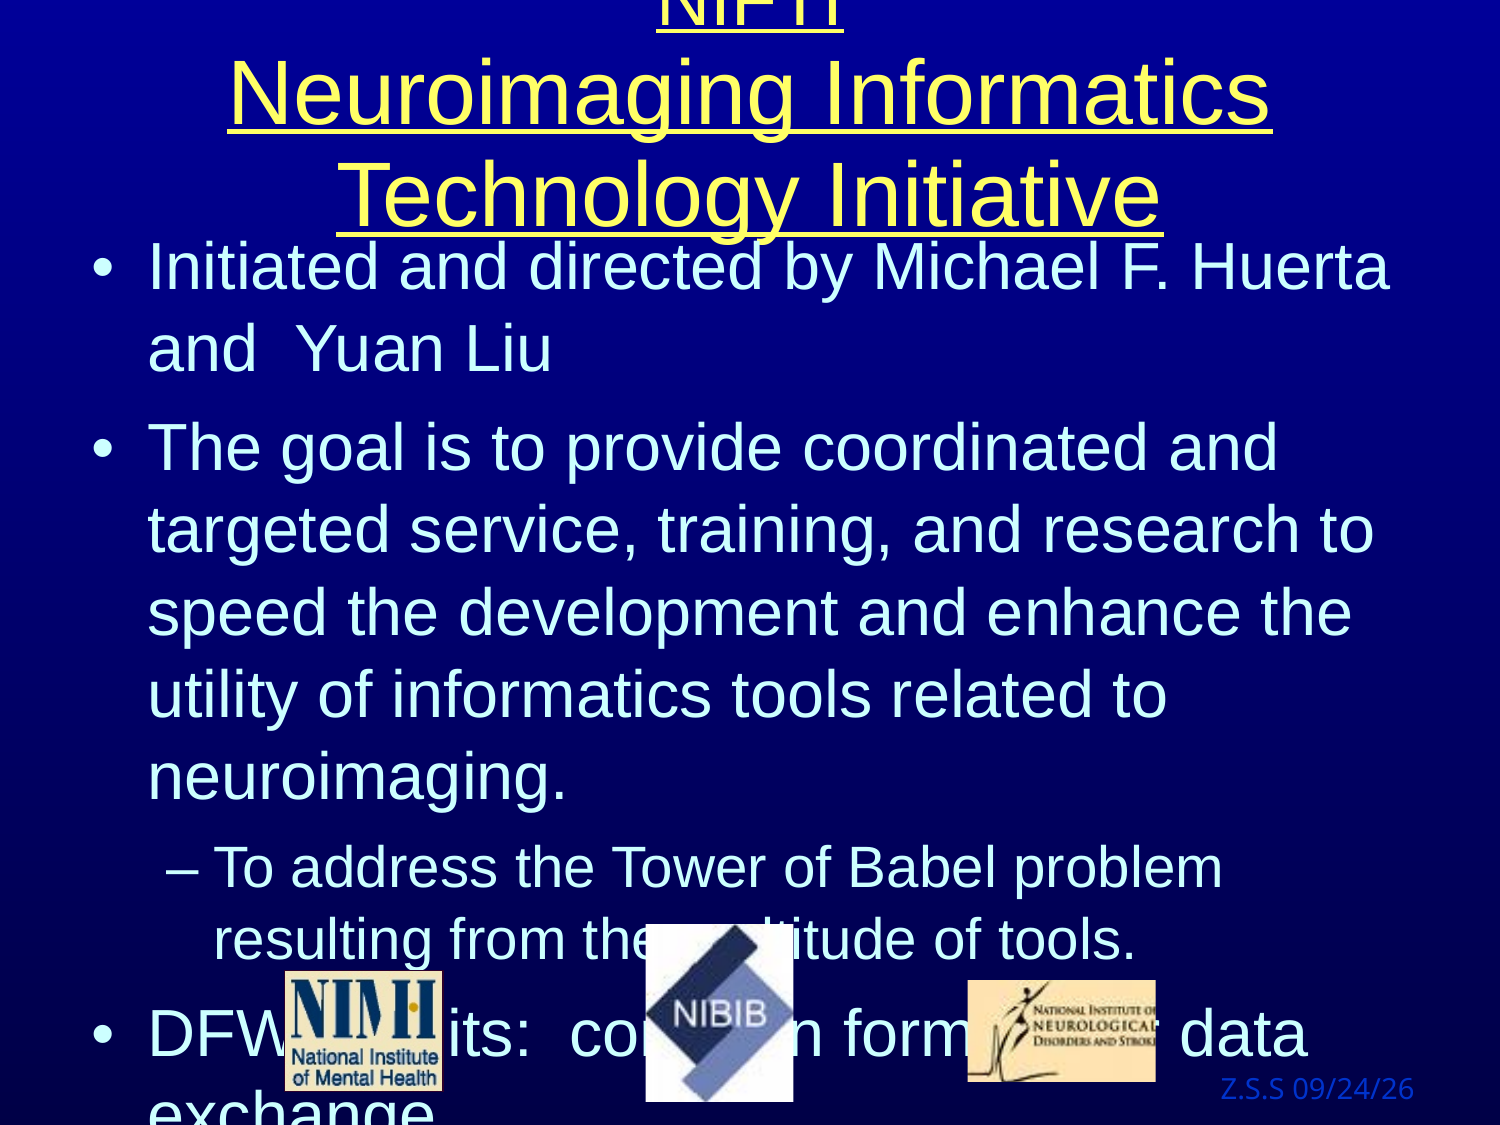

# NIFTI Neuroimaging Informatics Technology Initiative
Initiated and directed by Michael F. Huerta and Yuan Liu
The goal is to provide coordinated and targeted service, training, and research to speed the development and enhance the utility of informatics tools related to neuroimaging.
To address the Tower of Babel problem resulting from the multitude of tools.
DFWG fruits: common formats for data exchange
In the volume we have NIFTI-1
On the surface we have GIFTI-1